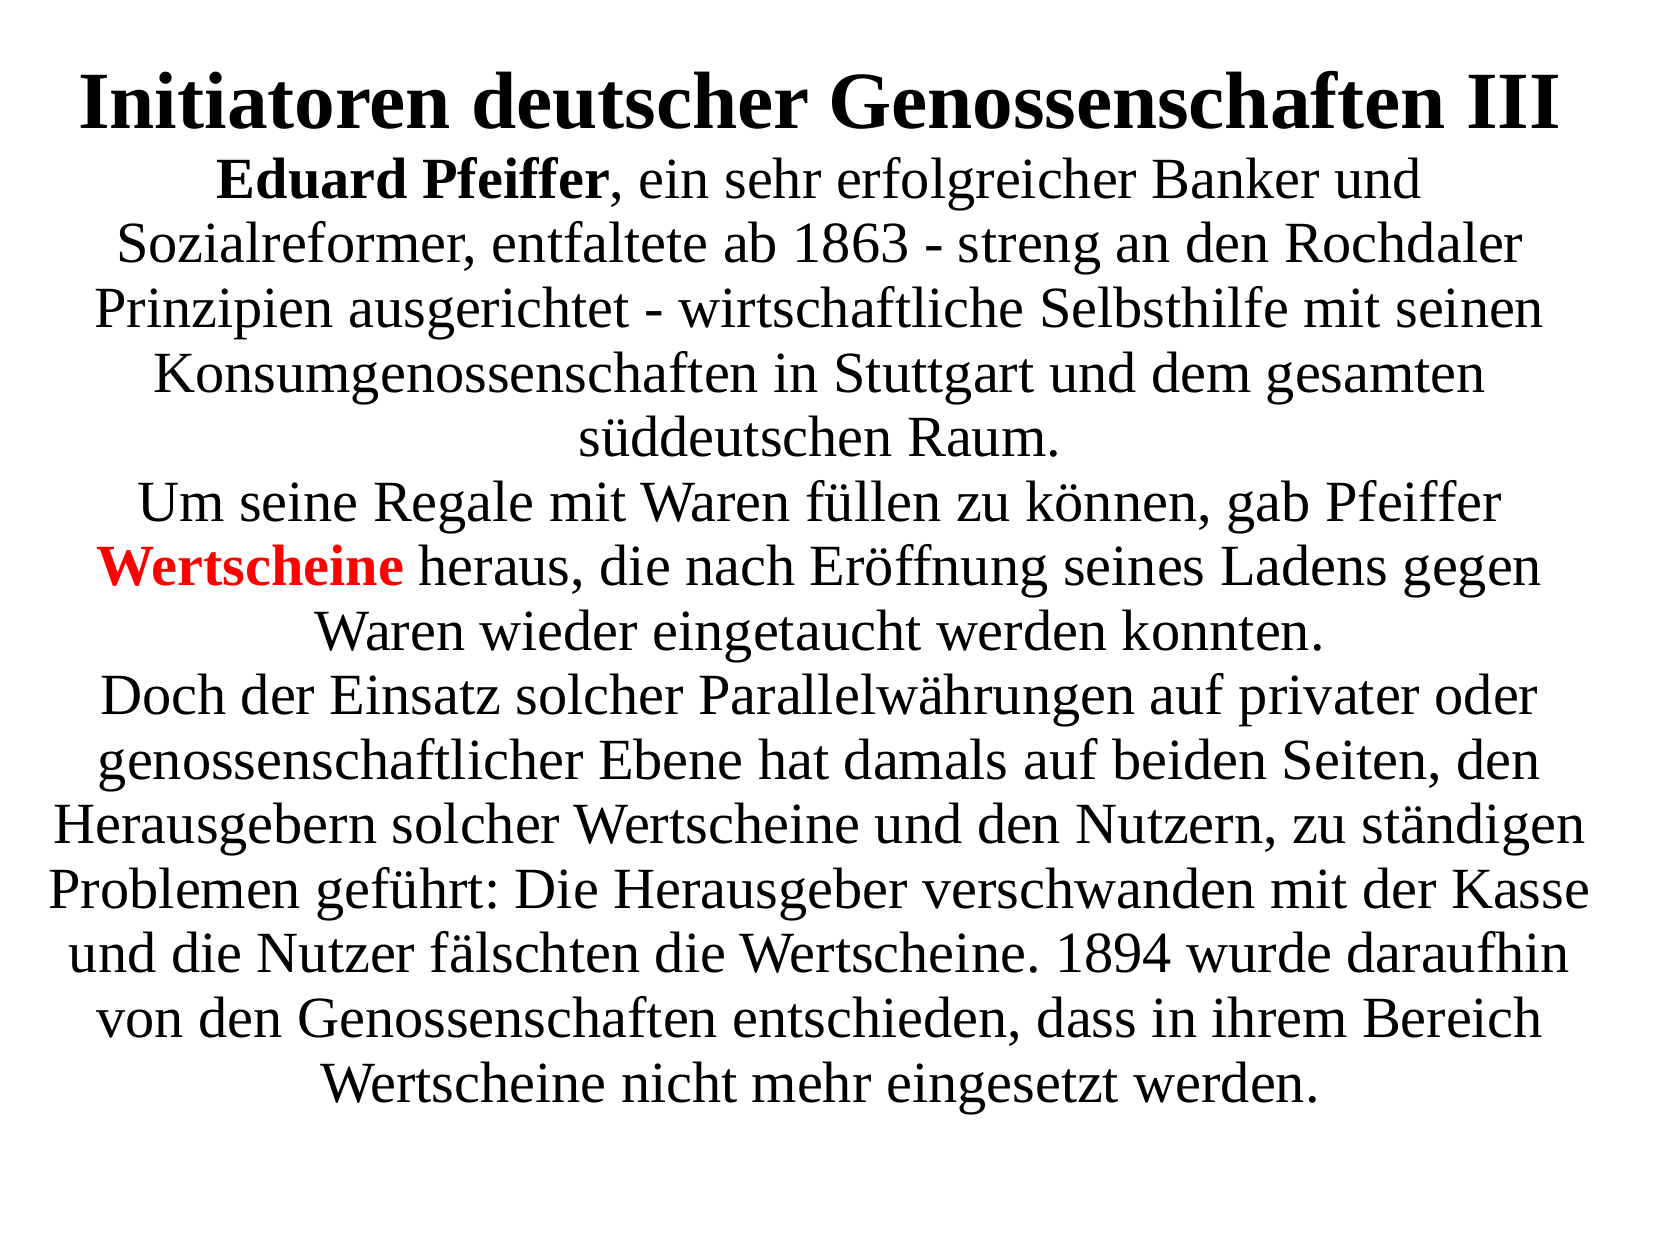

Initiatoren deutscher Genossenschaften III
Eduard Pfeiffer, ein sehr erfolgreicher Banker und Sozialreformer, entfaltete ab 1863 - streng an den Rochdaler Prinzipien ausgerichtet - wirtschaftliche Selbsthilfe mit seinen Konsumgenossenschaften in Stuttgart und dem gesamten süddeutschen Raum.
Um seine Regale mit Waren füllen zu können, gab Pfeiffer Wertscheine heraus, die nach Eröffnung seines Ladens gegen Waren wieder eingetaucht werden konnten.
Doch der Einsatz solcher Parallelwährungen auf privater oder genossenschaftlicher Ebene hat damals auf beiden Seiten, den Herausgebern solcher Wertscheine und den Nutzern, zu ständigen Problemen geführt: Die Herausgeber verschwanden mit der Kasse und die Nutzer fälschten die Wertscheine. 1894 wurde daraufhin von den Genossenschaften entschieden, dass in ihrem Bereich Wertscheine nicht mehr eingesetzt werden.